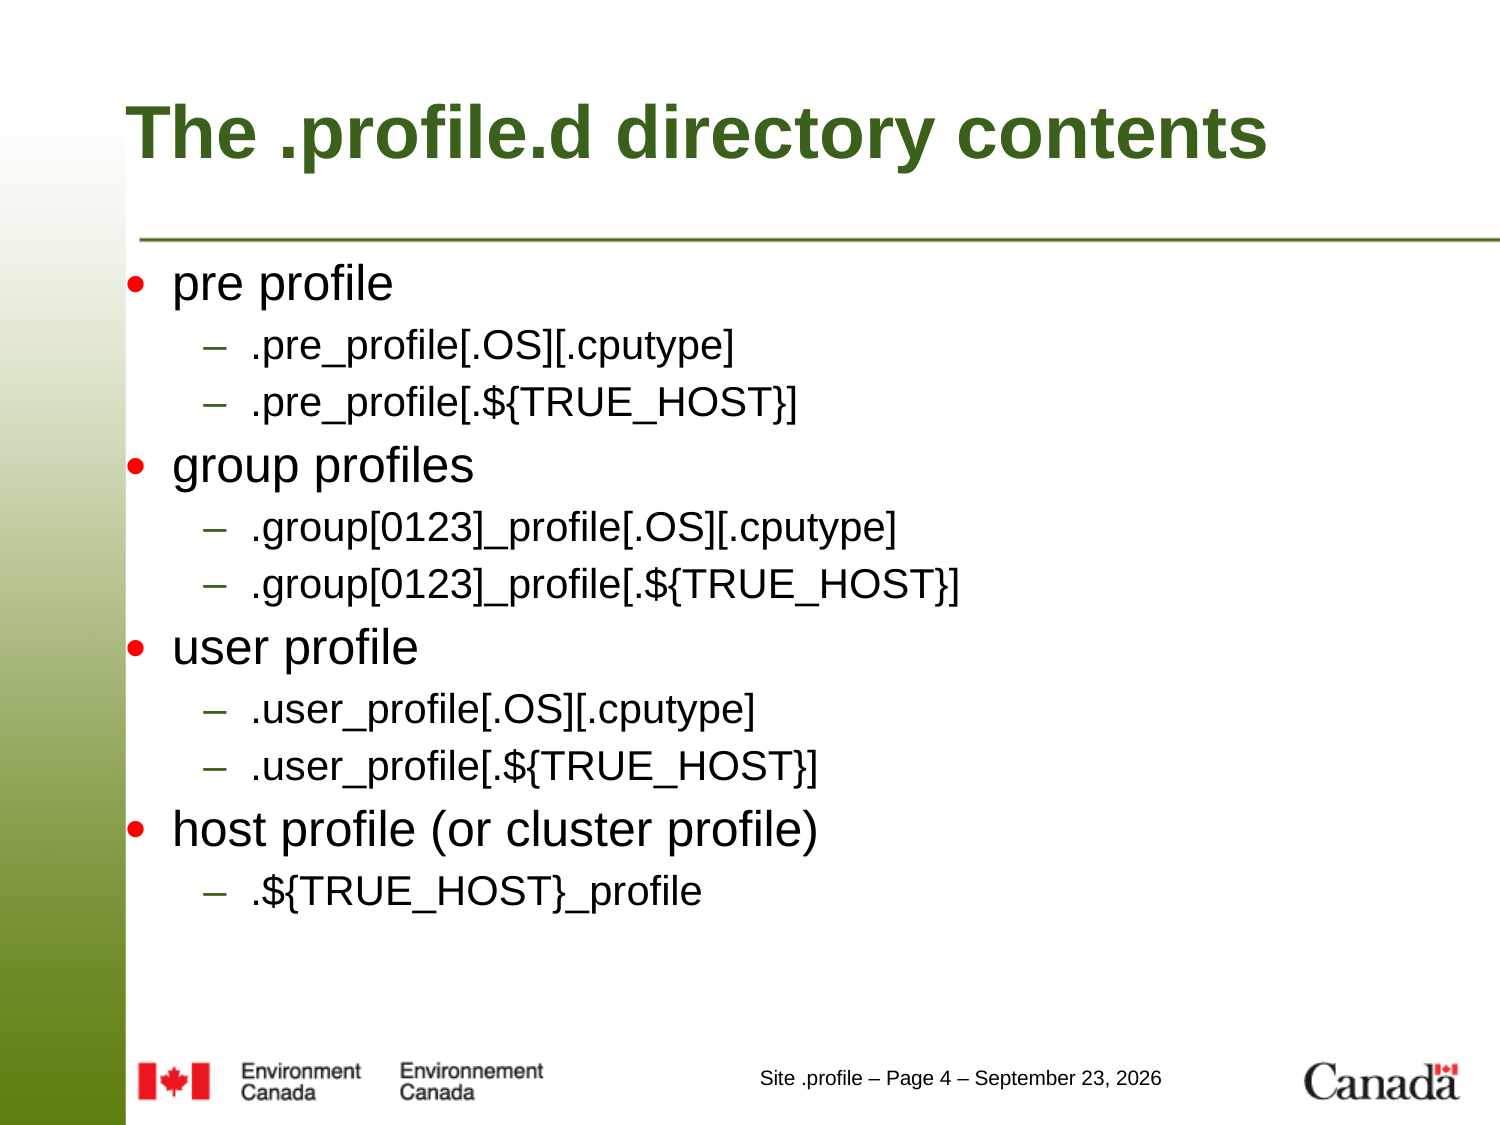

# The .profile.d directory contents
pre profile
.pre_profile[.OS][.cputype]
.pre_profile[.${TRUE_HOST}]
group profiles
.group[0123]_profile[.OS][.cputype]
.group[0123]_profile[.${TRUE_HOST}]
user profile
.user_profile[.OS][.cputype]
.user_profile[.${TRUE_HOST}]
host profile (or cluster profile)
.${TRUE_HOST}_profile